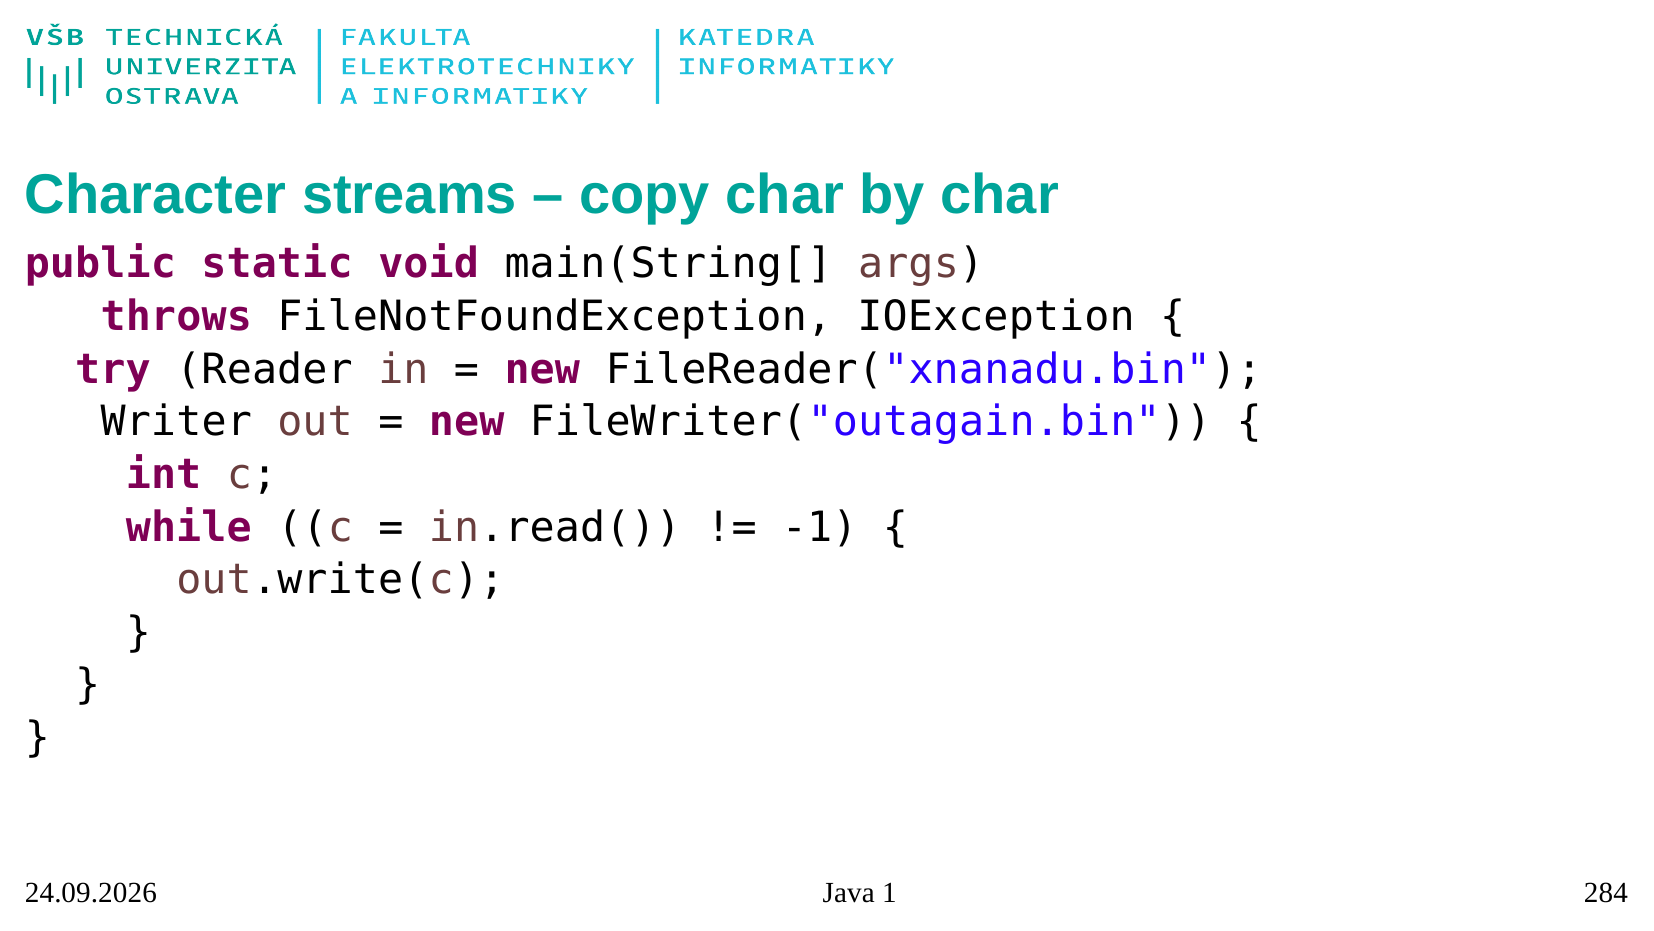

# Character streams – copy char by char
public static void main(String[] args)
 throws FileNotFoundException, IOException {
 try (Reader in = new FileReader("xnanadu.bin");
 Writer out = new FileWriter("outagain.bin")) {
 int c;
 while ((c = in.read()) != -1) {
 out.write(c);
 }
 }
}
Java 1
284